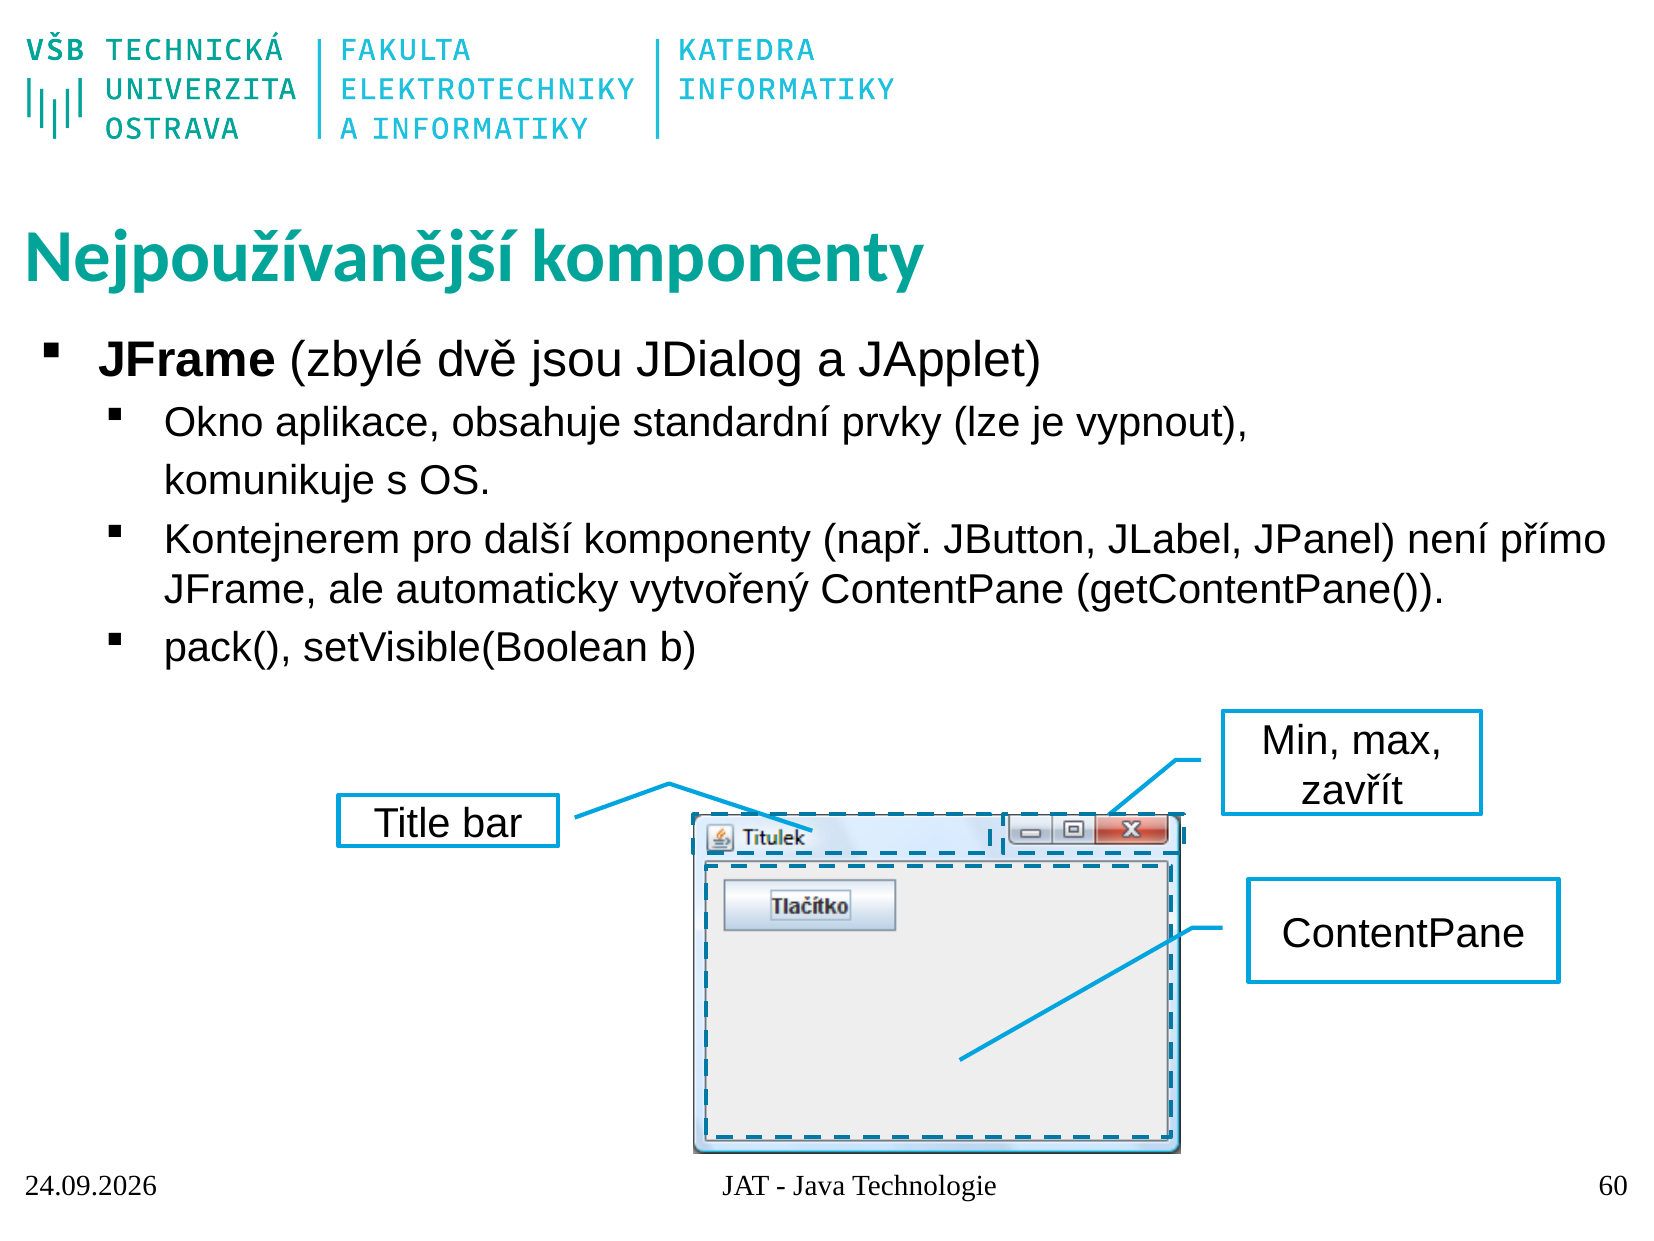

# Nejpoužívanější komponenty
JFrame (zbylé dvě jsou JDialog a JApplet)
Okno aplikace, obsahuje standardní prvky (lze je vypnout),
	komunikuje s OS.
Kontejnerem pro další komponenty (např. JButton, JLabel, JPanel) není přímo JFrame, ale automaticky vytvořený ContentPane (getContentPane()).
pack(), setVisible(Boolean b)
Min, max, zavřít
Title bar
ContentPane
JAT - Java Technologie
60